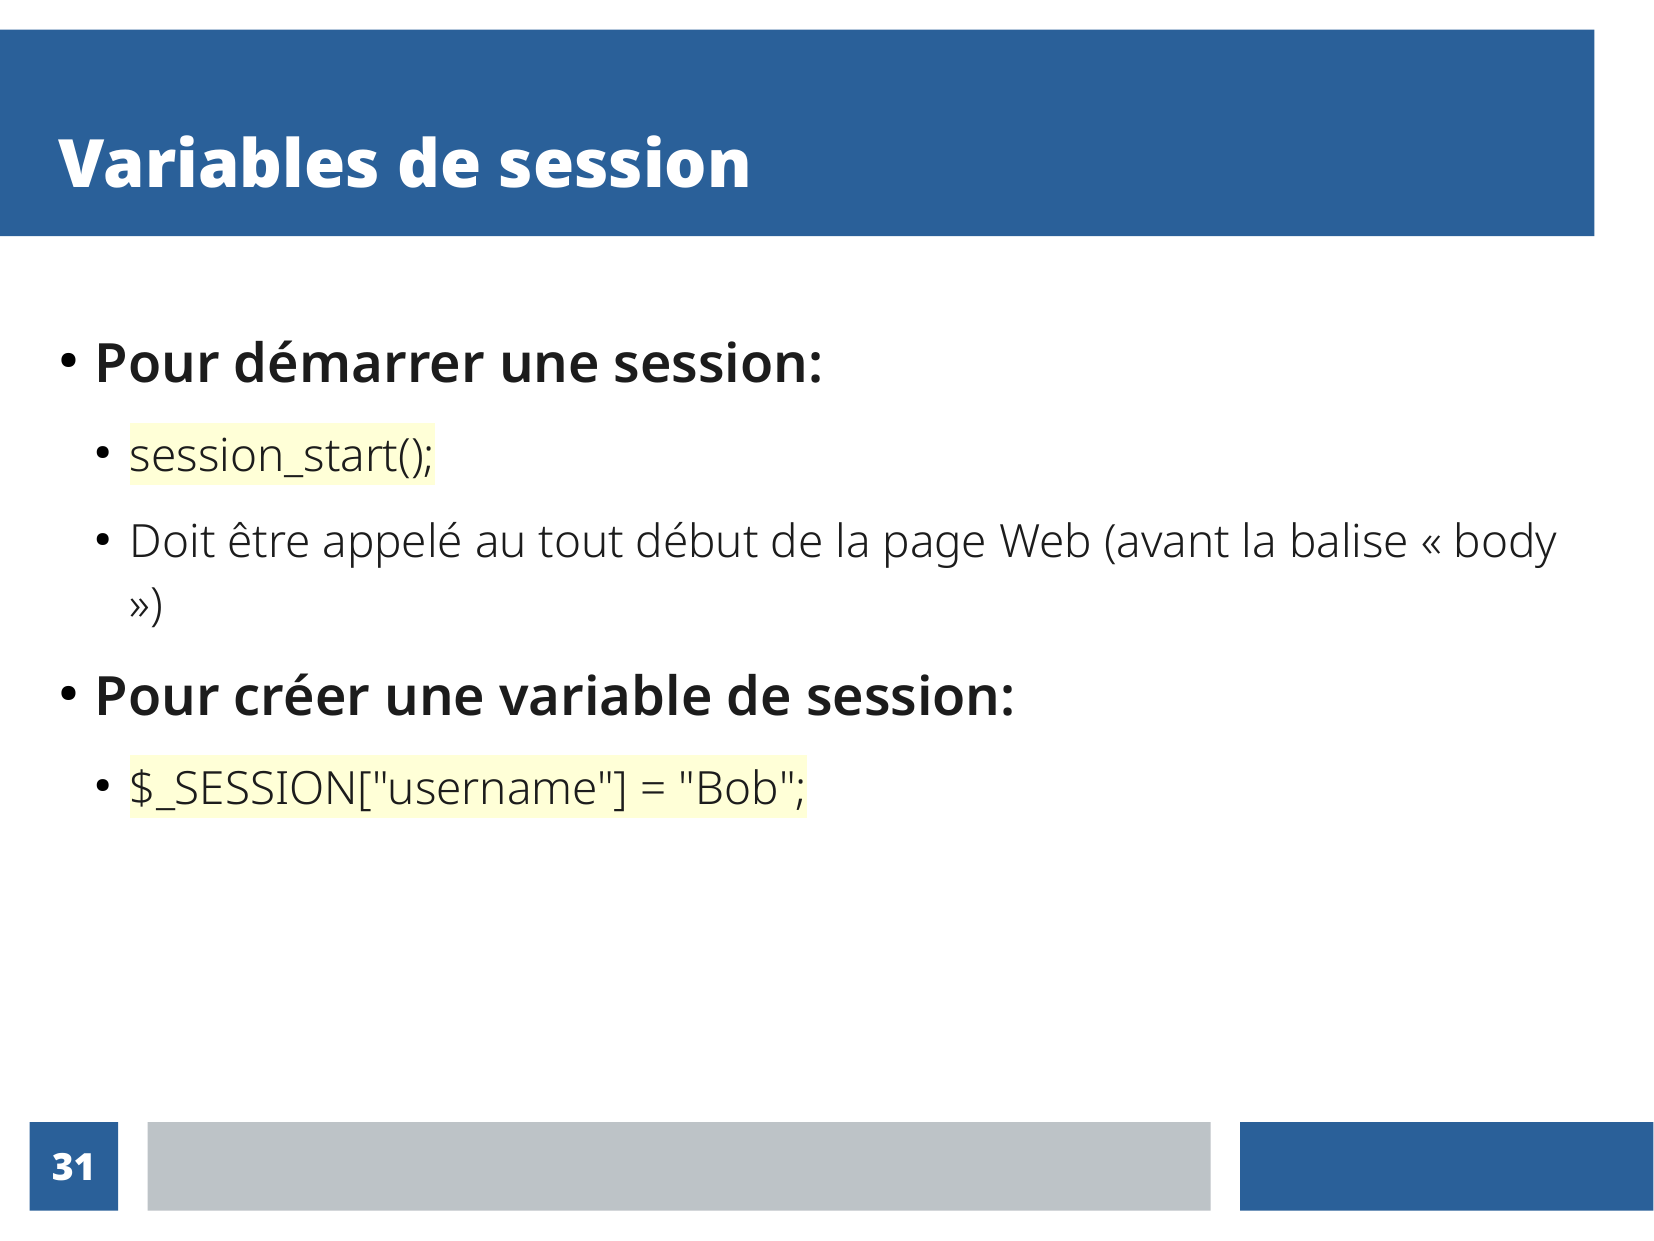

# Variables de session
Pour démarrer une session:
session_start();
Doit être appelé au tout début de la page Web (avant la balise « body »)
Pour créer une variable de session:
$_SESSION["username"] = "Bob";
31